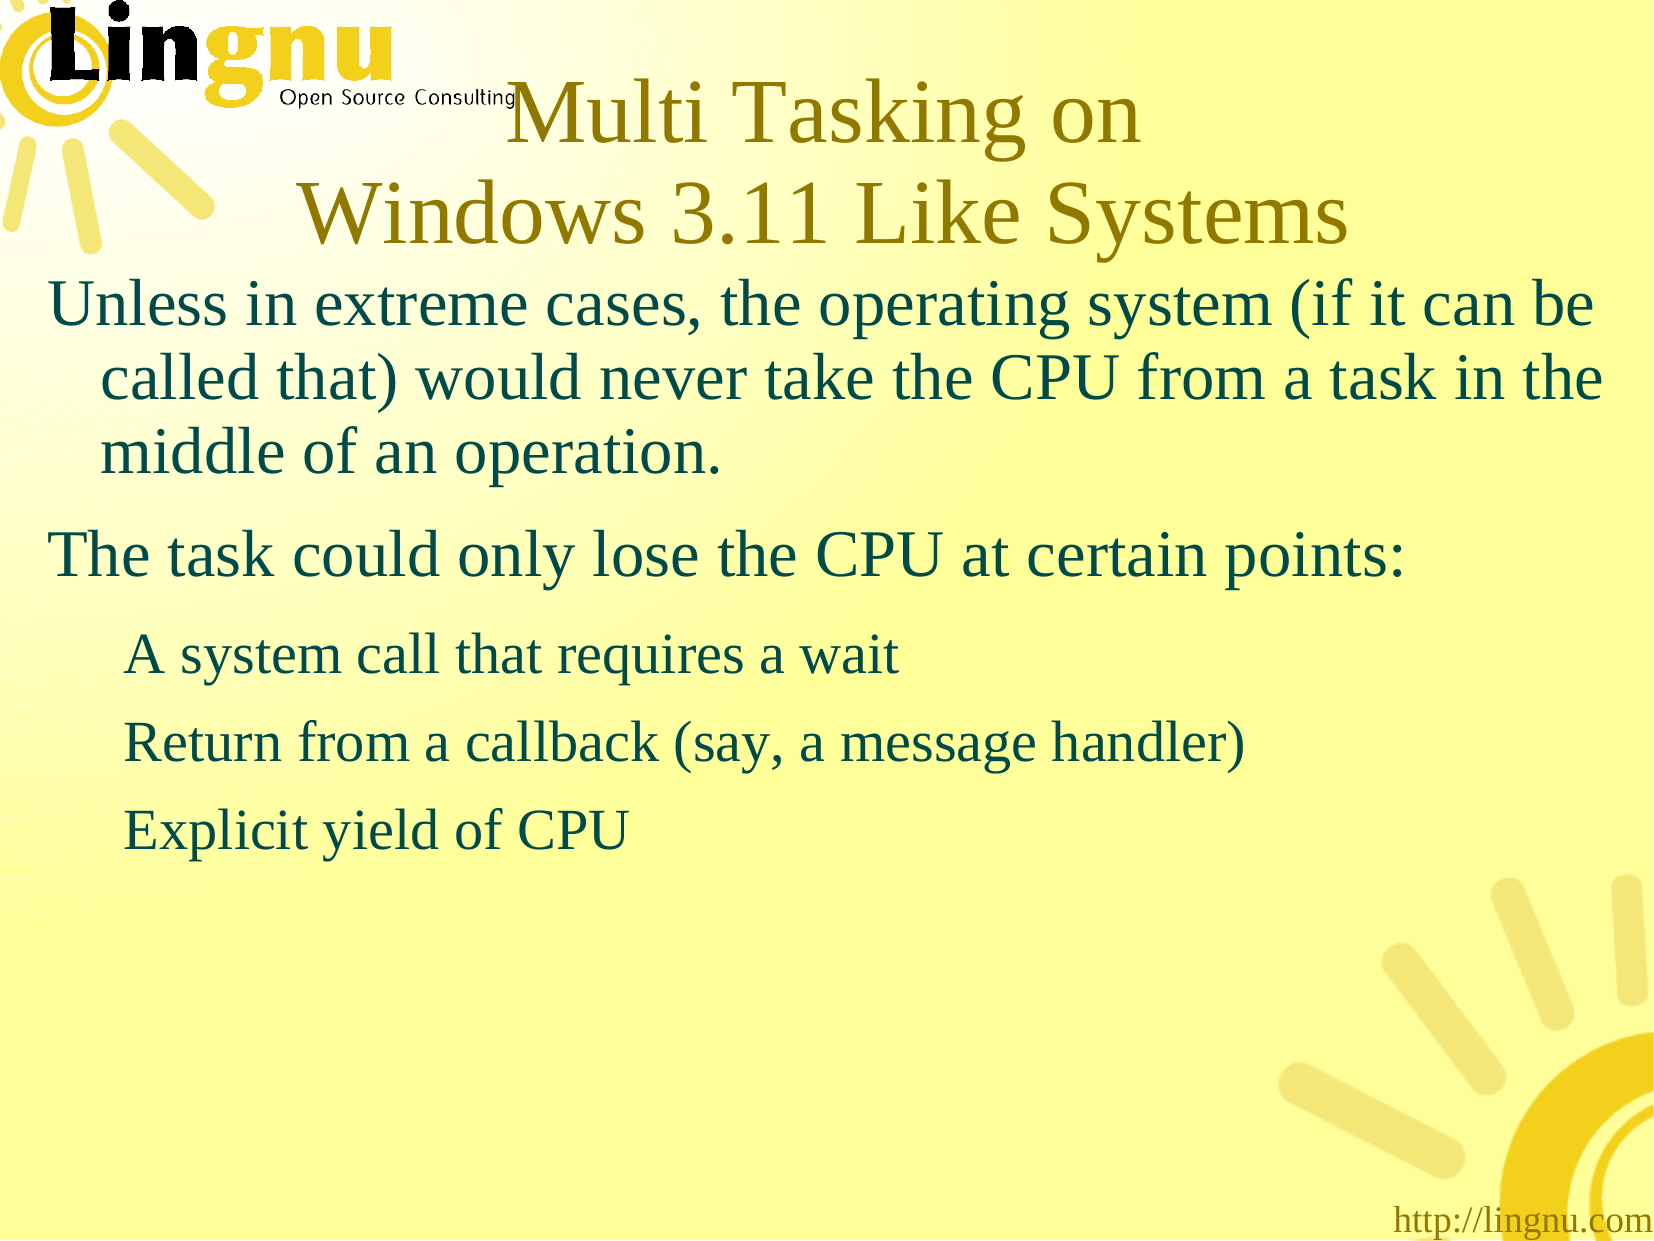

# Multi Tasking on Windows 3.11 Like Systems
Unless in extreme cases, the operating system (if it can be called that) would never take the CPU from a task in the middle of an operation.
The task could only lose the CPU at certain points:
A system call that requires a wait
Return from a callback (say, a message handler)
Explicit yield of CPU